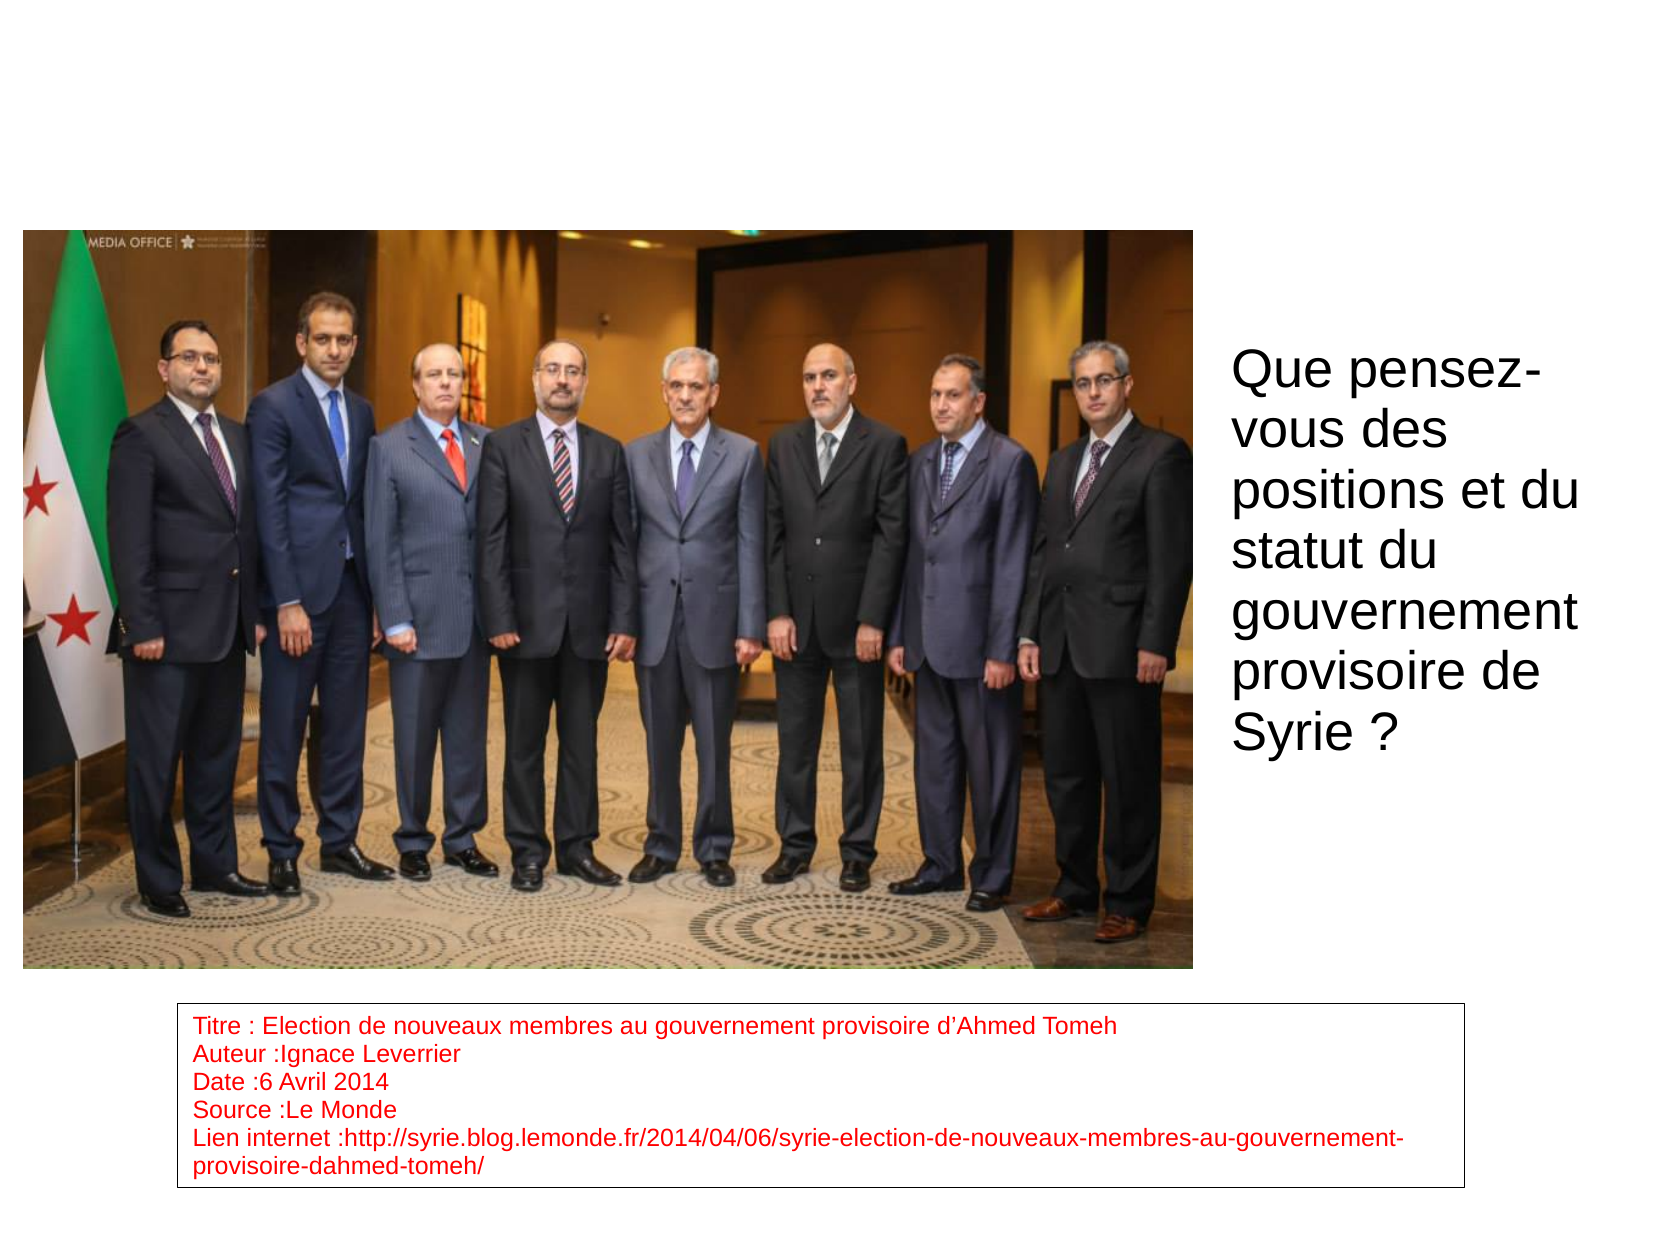

Que pensez-vous des positions et du statut du gouvernement provisoire de Syrie ?
Titre : Election de nouveaux membres au gouvernement provisoire d’Ahmed Tomeh
Auteur :Ignace Leverrier
Date :6 Avril 2014
Source :Le Monde
Lien internet :http://syrie.blog.lemonde.fr/2014/04/06/syrie-election-de-nouveaux-membres-au-gouvernement-provisoire-dahmed-tomeh/